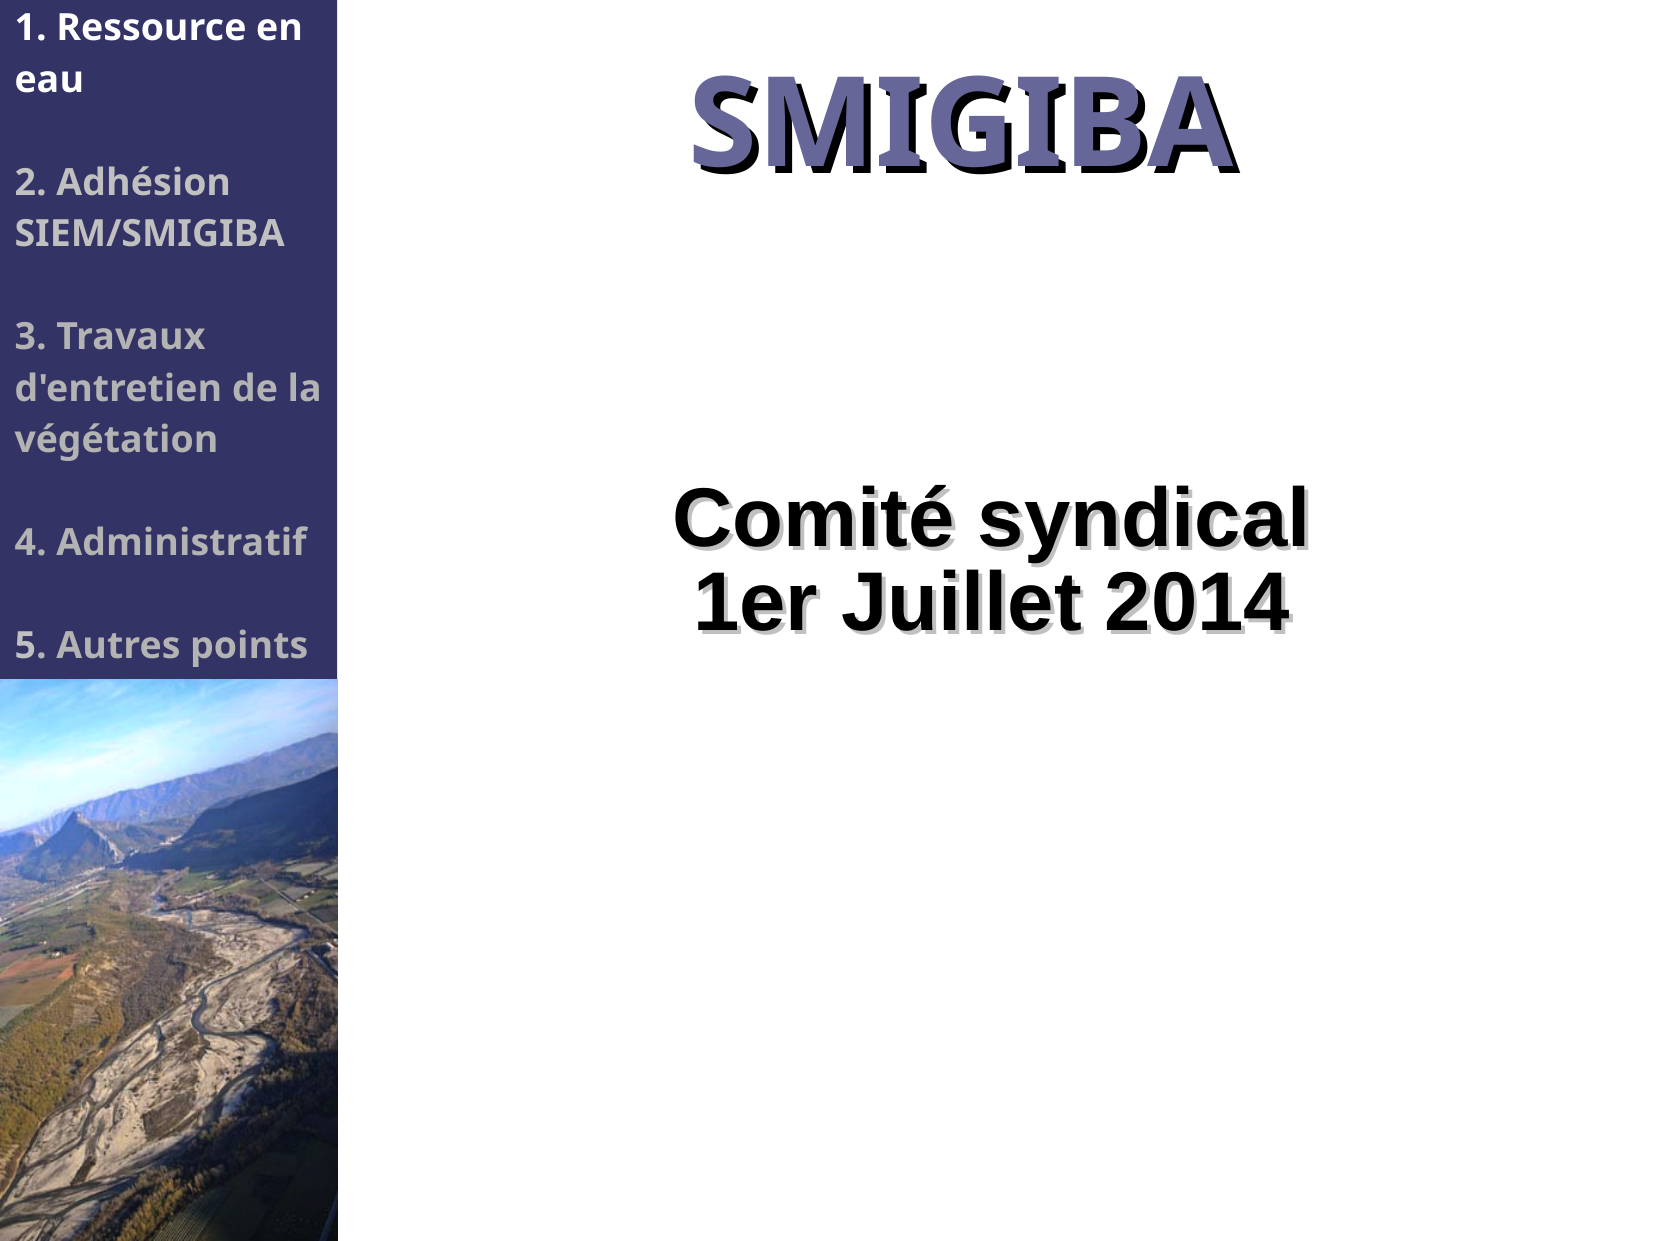

1. Ressource en eau
2. Adhésion SIEM/SMIGIBA
3. Travaux d'entretien de la végétation
4. Administratif
5. Autres points
SMIGIBA
 Comité syndical
1er Juillet 2014